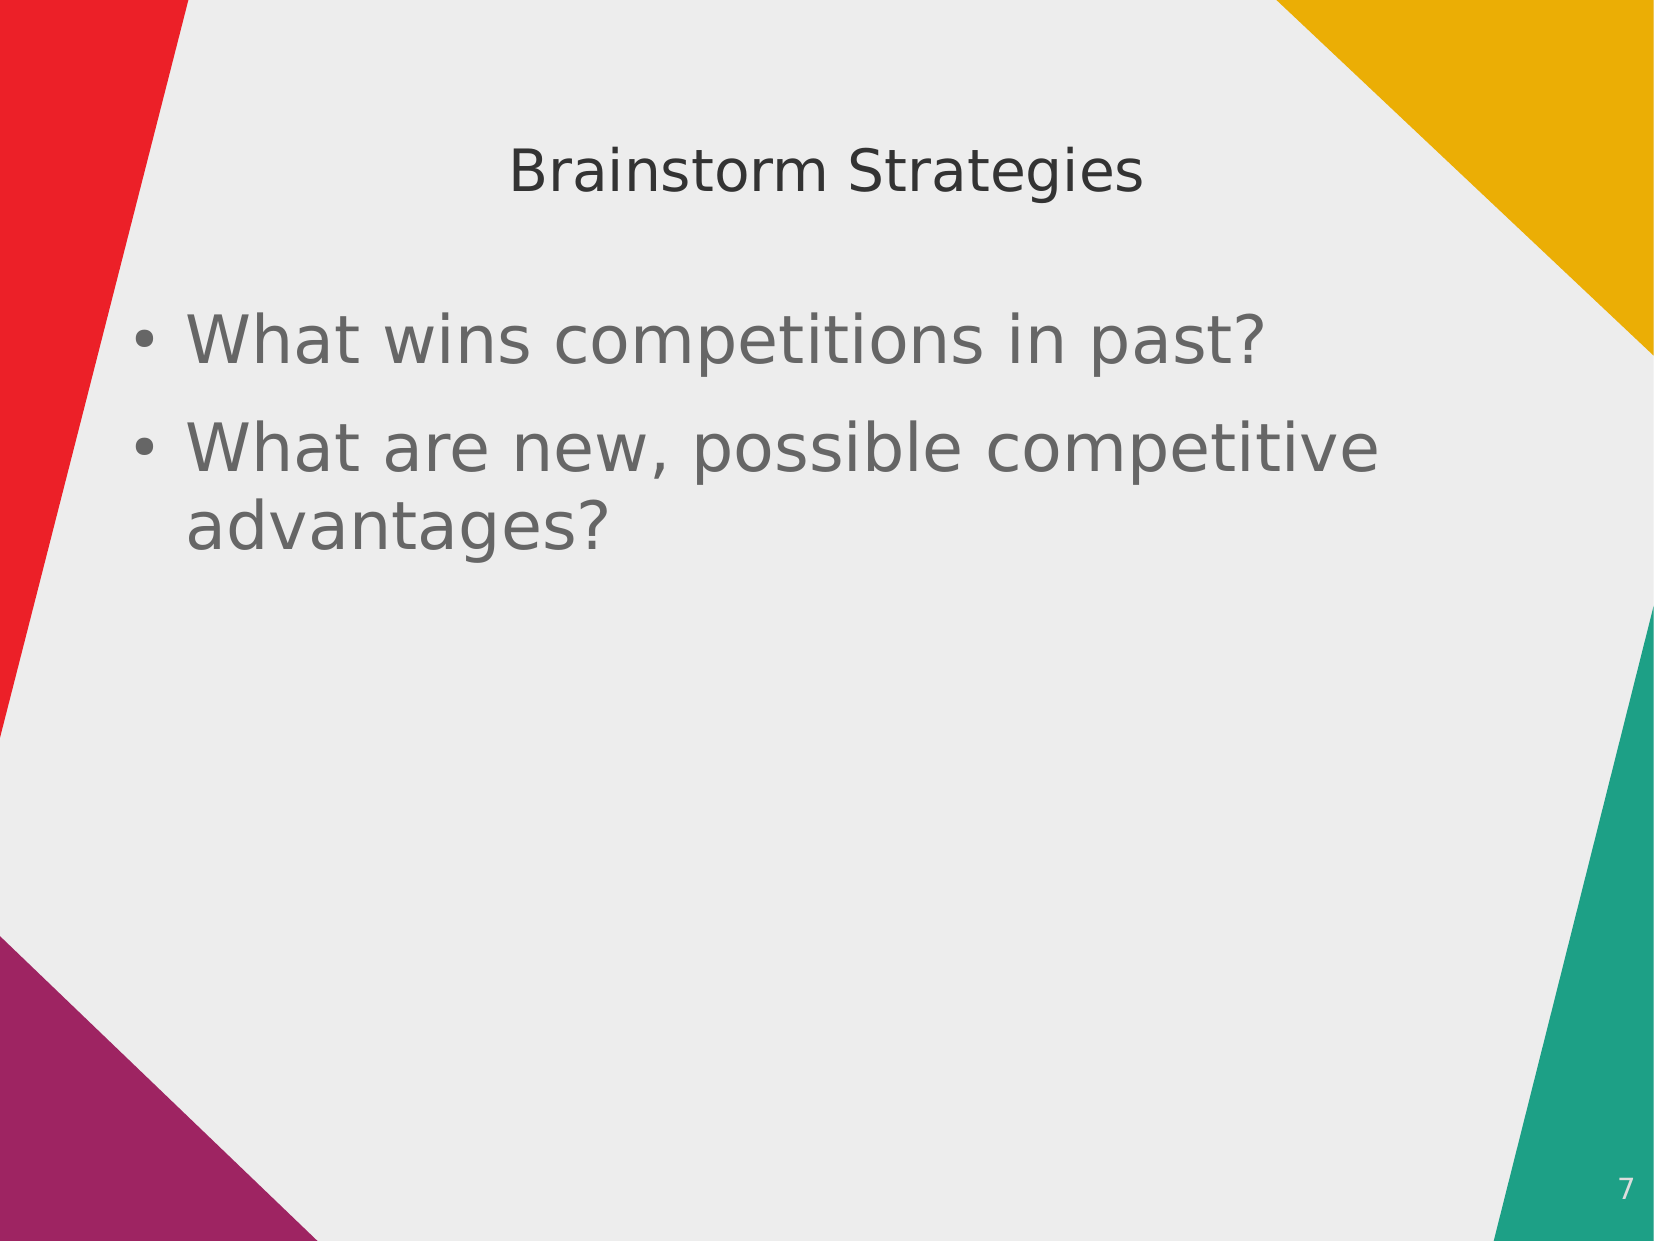

# Brainstorm Strategies
What wins competitions in past?
What are new, possible competitive advantages?
7